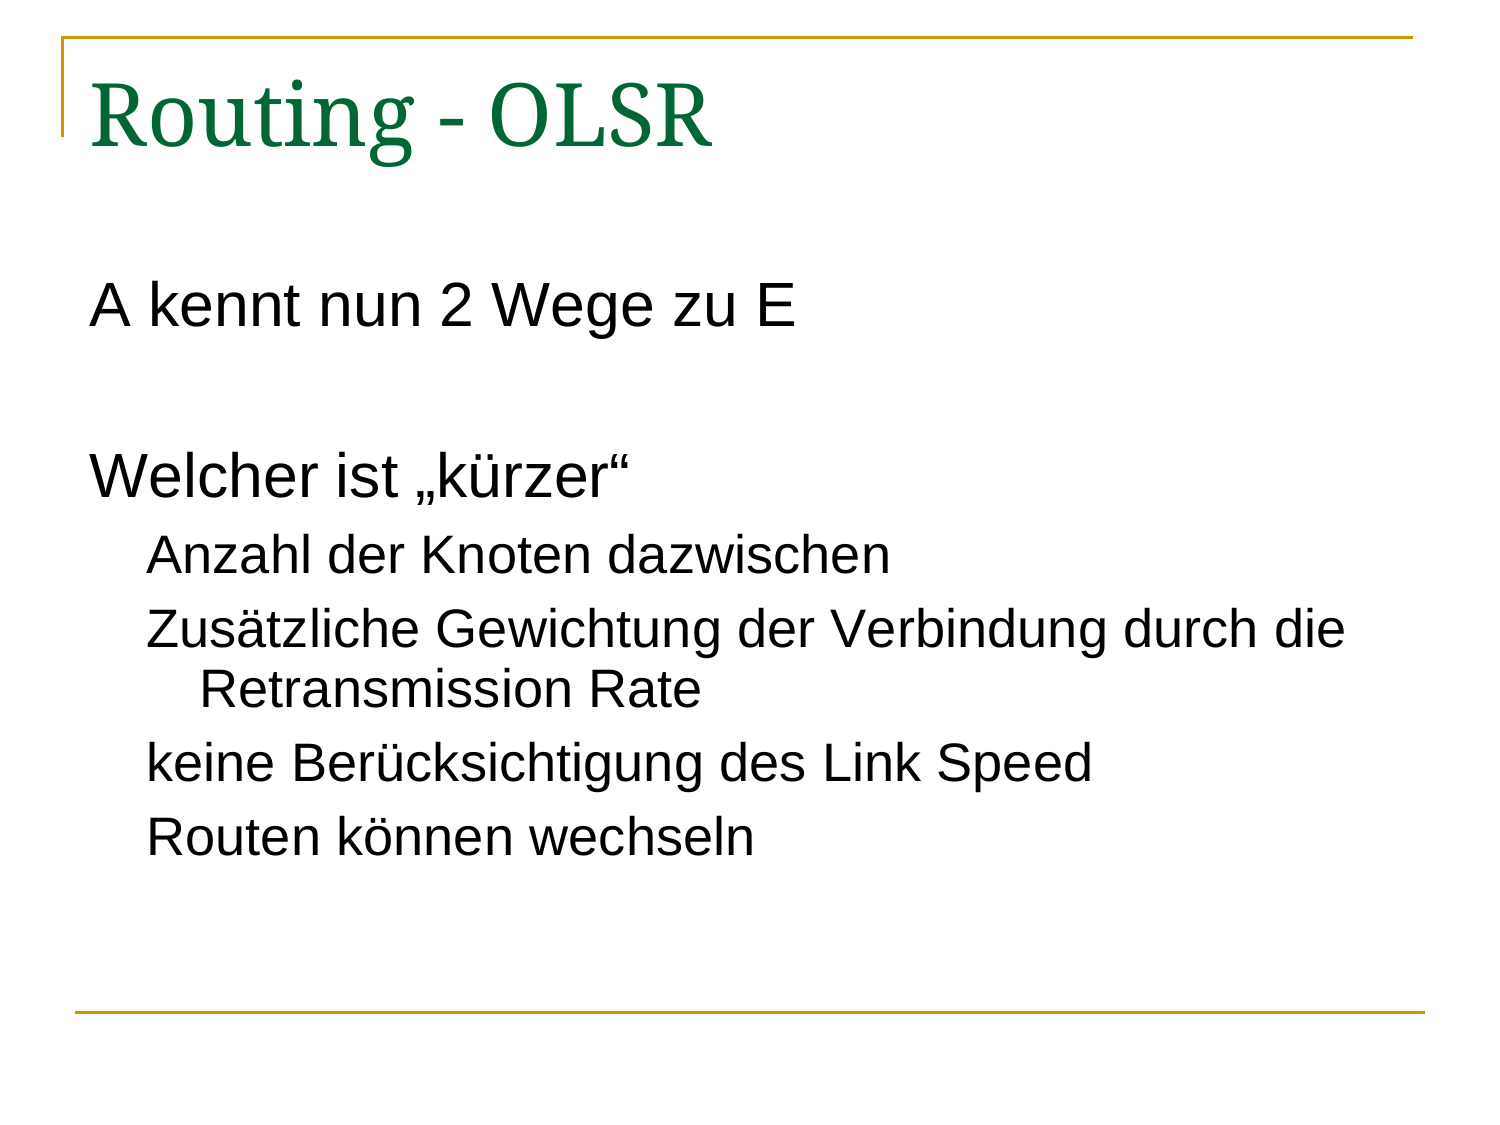

# Routing - OLSR
A kennt nun 2 Wege zu E
Welcher ist „kürzer“
Anzahl der Knoten dazwischen
Zusätzliche Gewichtung der Verbindung durch die Retransmission Rate
keine Berücksichtigung des Link Speed
Routen können wechseln